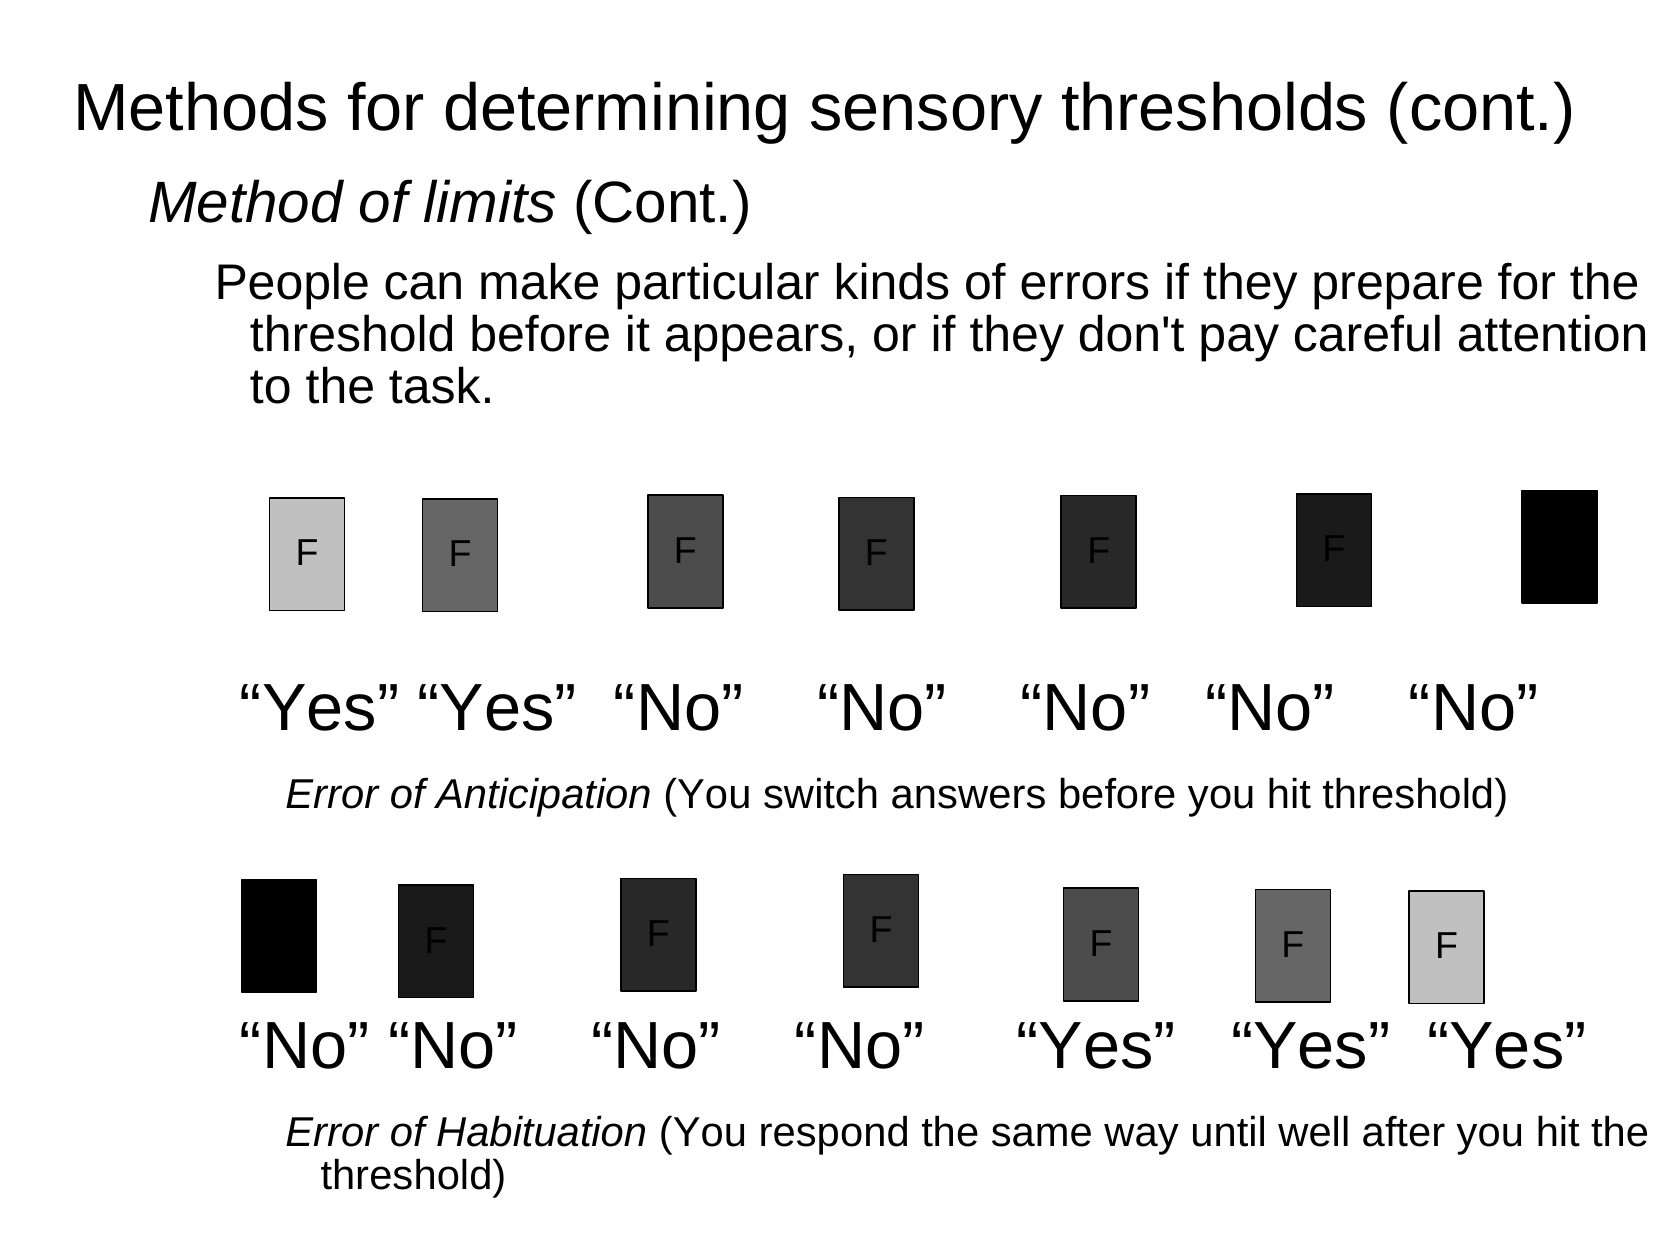

# Methods for determining sensory thresholds (cont.)
 Method of limits (Cont.)
People can make particular kinds of errors if they prepare for the threshold before it appears, or if they don't pay careful attention to the task.
F
F
F
F
F
F
F
 “Yes” “Yes” “No” “No” “No” “No” “No”
Error of Anticipation (You switch answers before you hit threshold)
F
F
F
F
F
F
F
 “No” “No” “No” “No” “Yes” “Yes” “Yes”
Error of Habituation (You respond the same way until well after you hit the threshold)